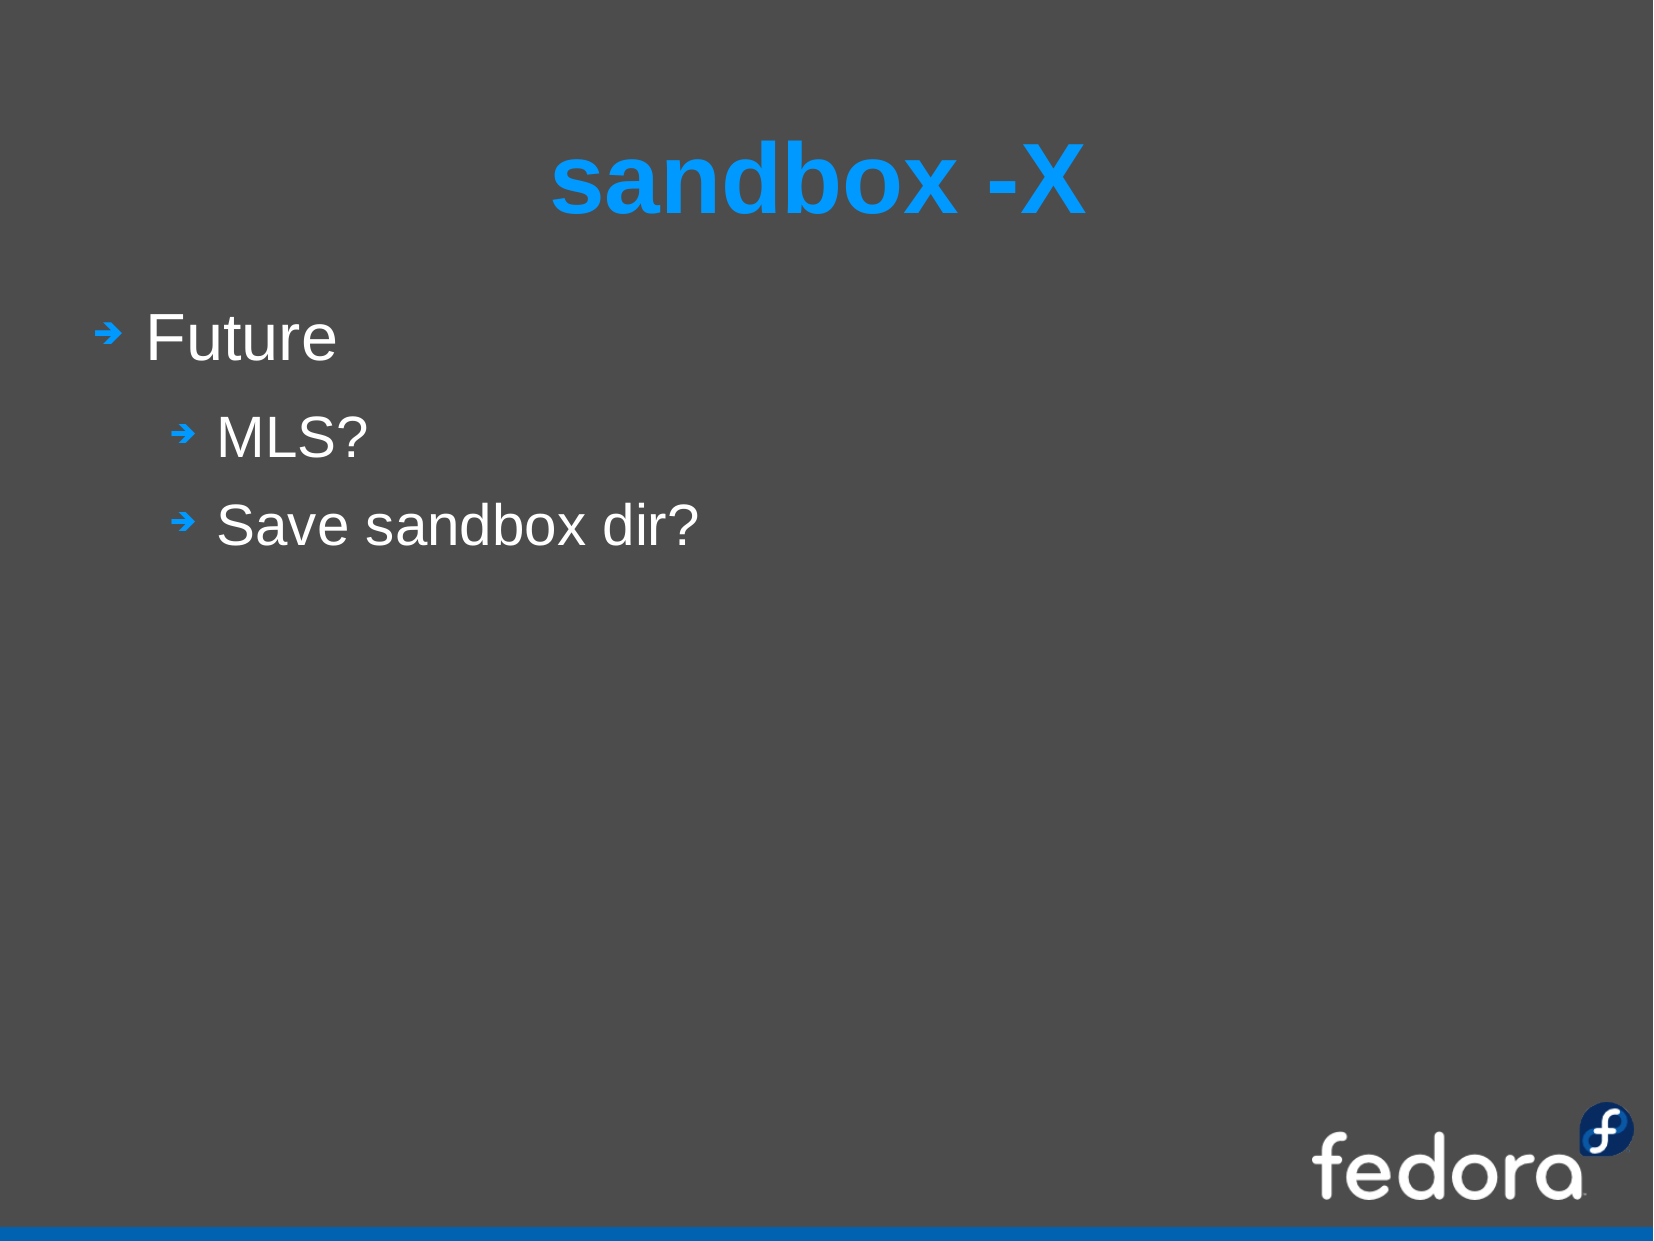

# sandbox -X
Future
MLS?
Save sandbox dir?